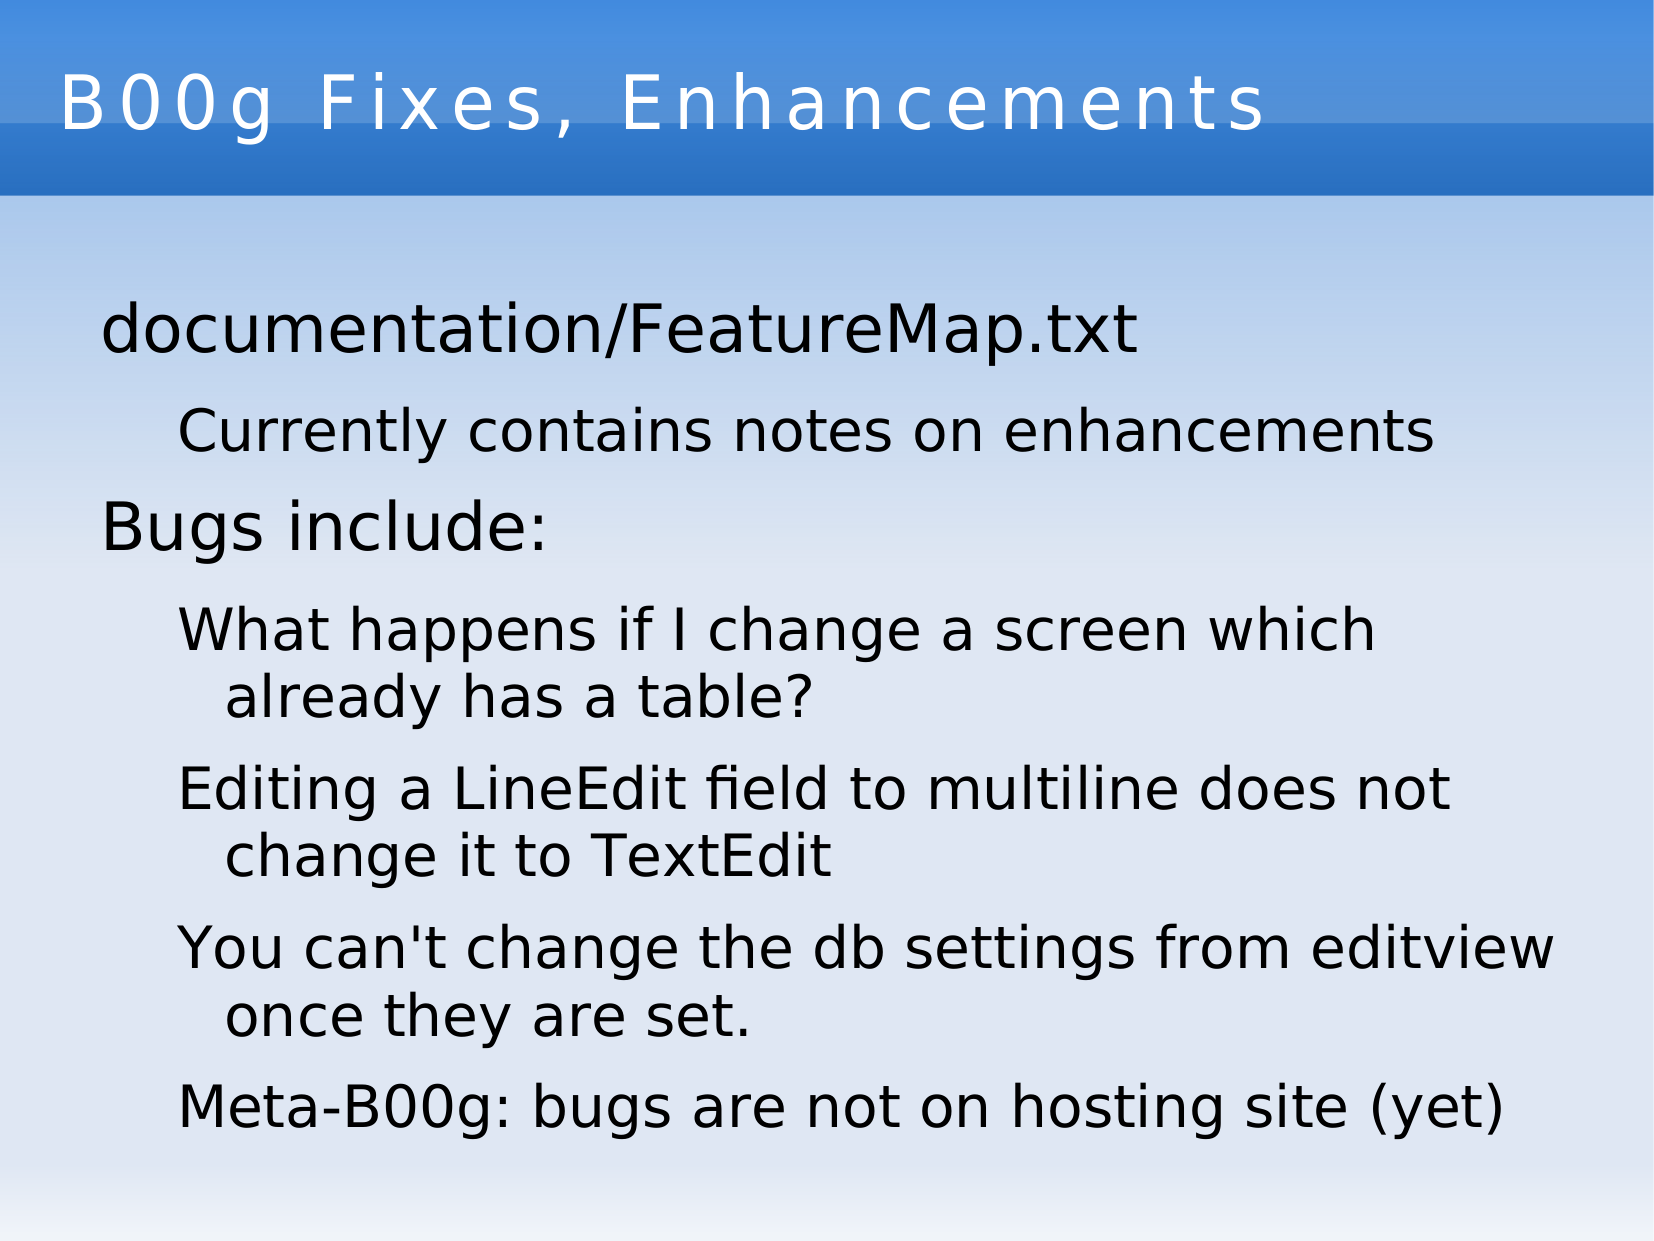

# B00g Fixes, Enhancements
documentation/FeatureMap.txt
Currently contains notes on enhancements
Bugs include:
What happens if I change a screen which already has a table?
Editing a LineEdit field to multiline does not change it to TextEdit
You can't change the db settings from editview once they are set.
Meta-B00g: bugs are not on hosting site (yet)